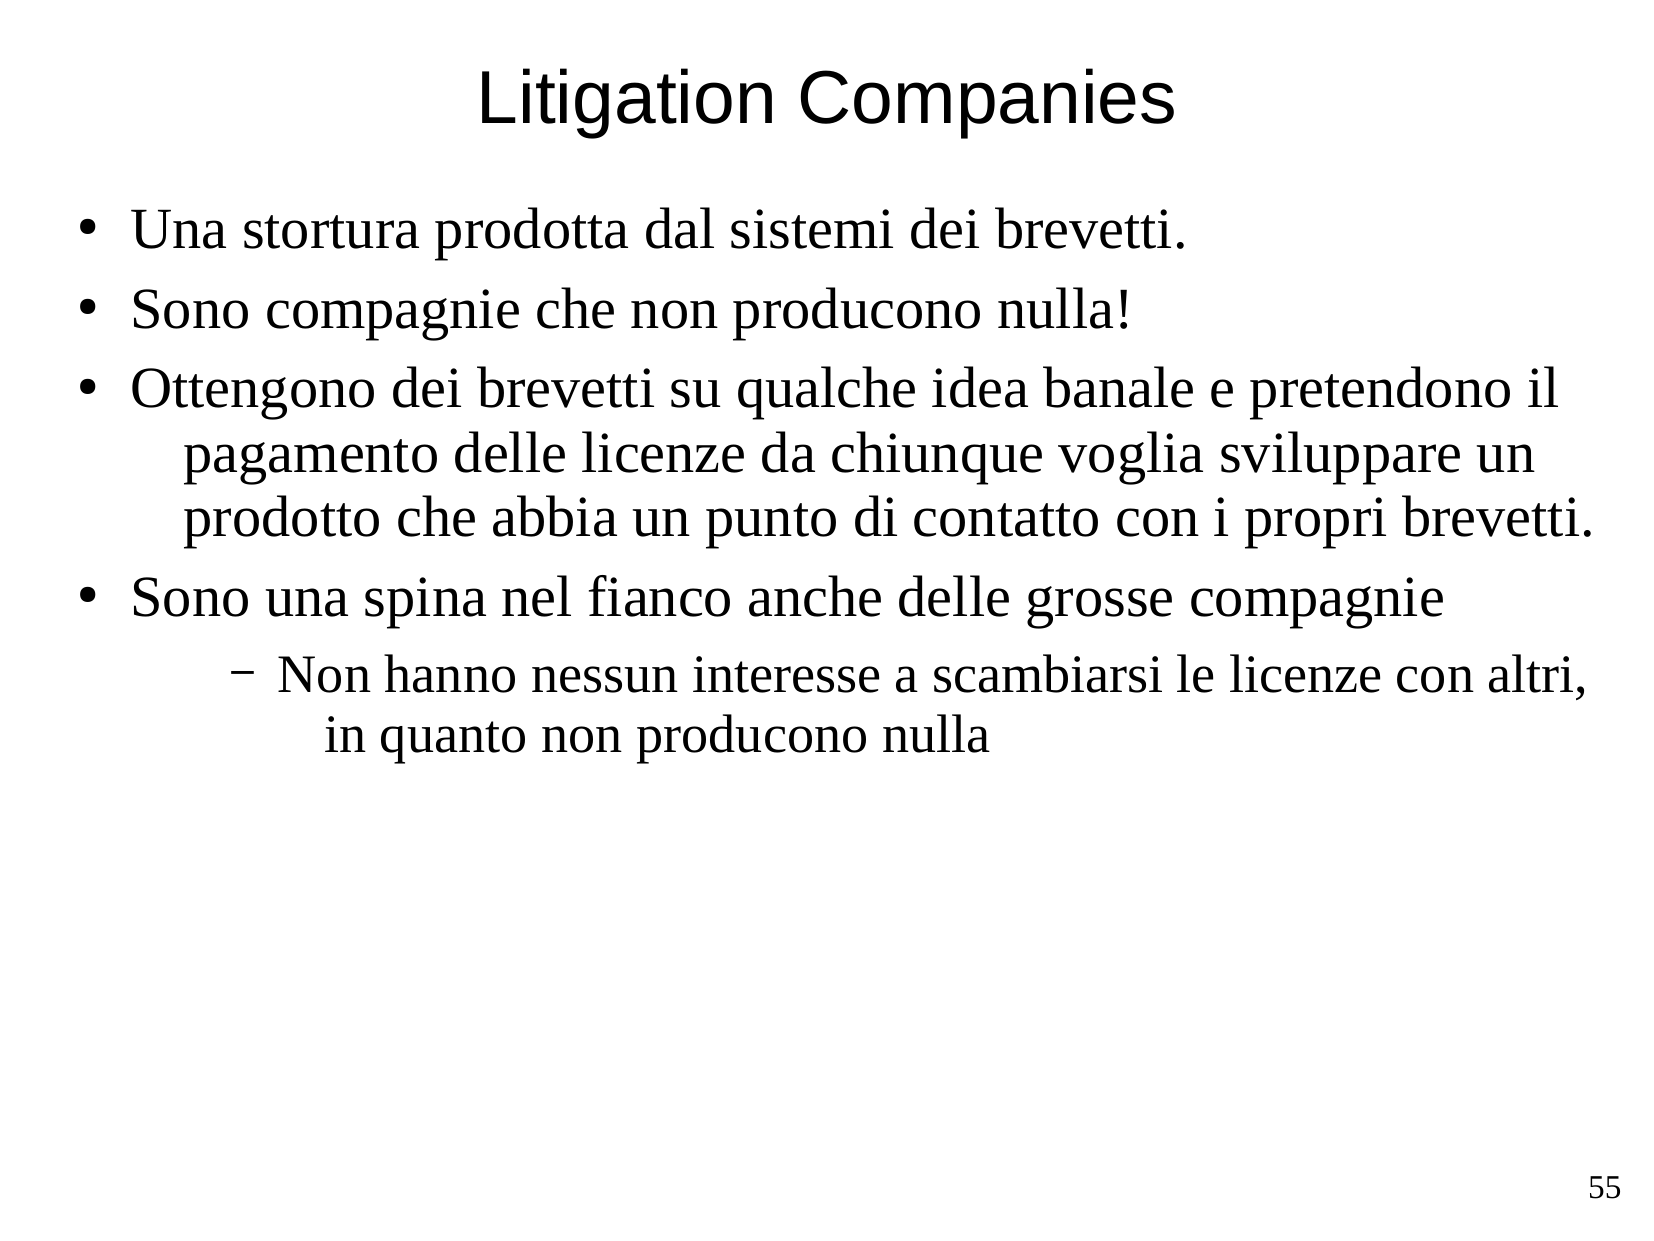

# Litigation Companies
Una stortura prodotta dal sistemi dei brevetti.
Sono compagnie che non producono nulla!
Ottengono dei brevetti su qualche idea banale e pretendono il pagamento delle licenze da chiunque voglia sviluppare un prodotto che abbia un punto di contatto con i propri brevetti.
Sono una spina nel fianco anche delle grosse compagnie
Non hanno nessun interesse a scambiarsi le licenze con altri, in quanto non producono nulla